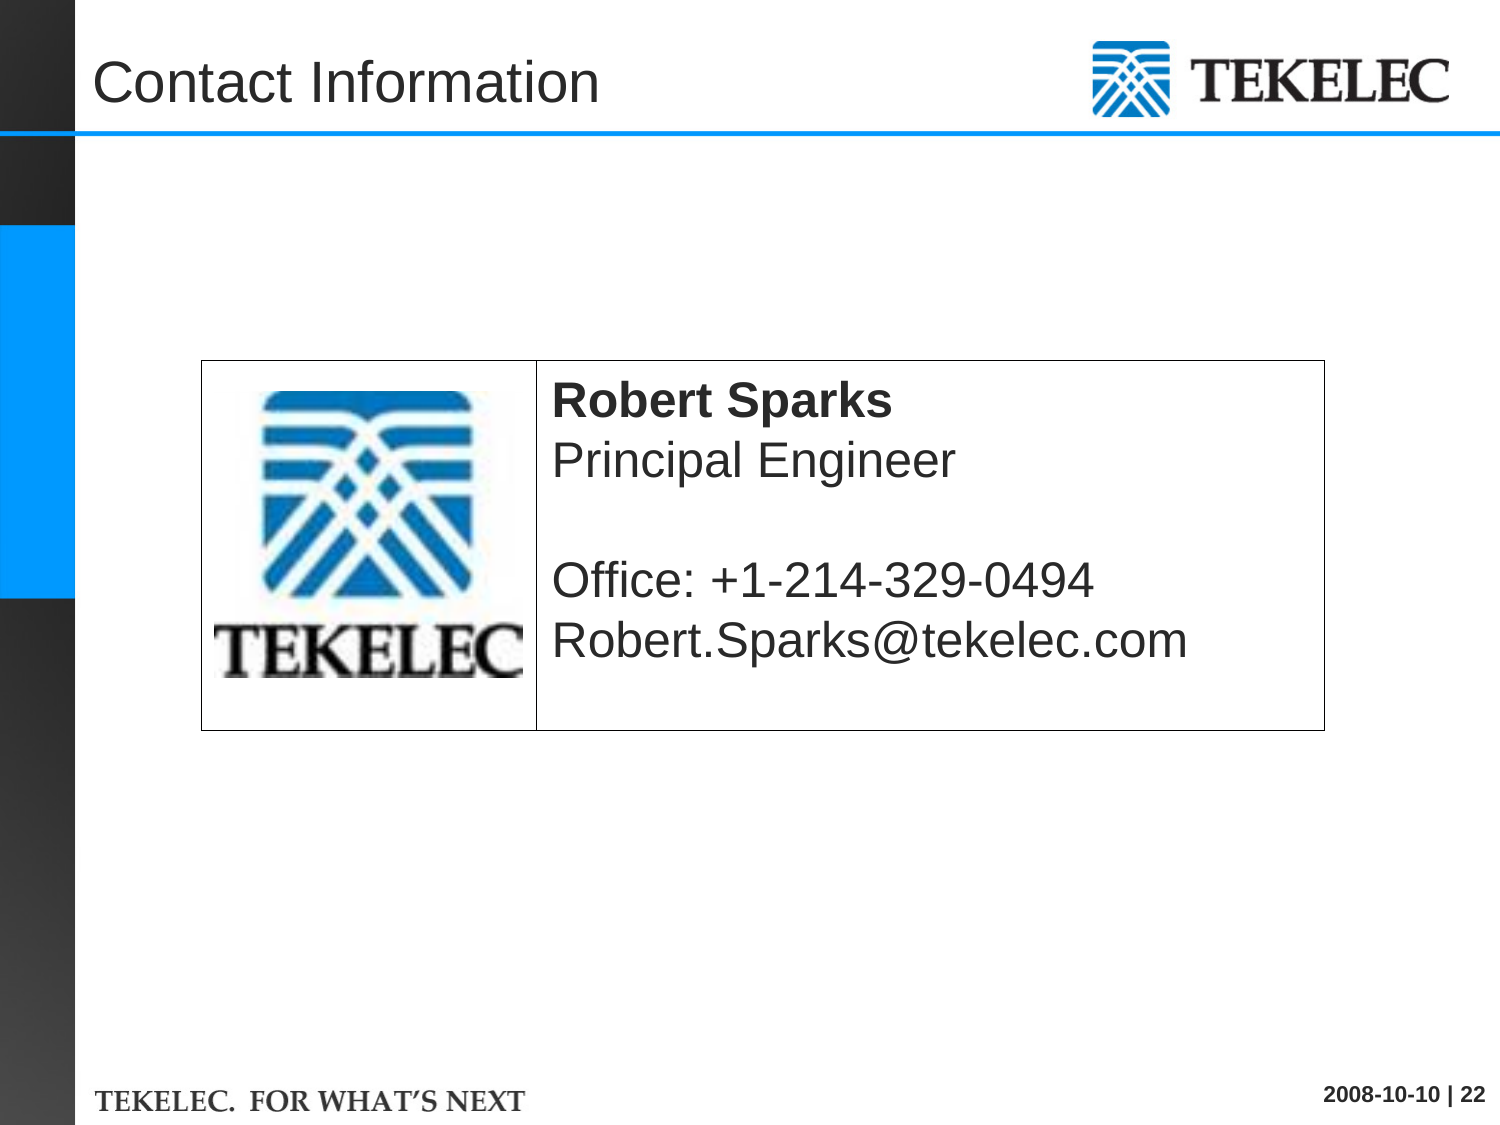

# Contact Information
Robert Sparks
Principal Engineer
Office: +1-214-329-0494
Robert.Sparks@tekelec.com